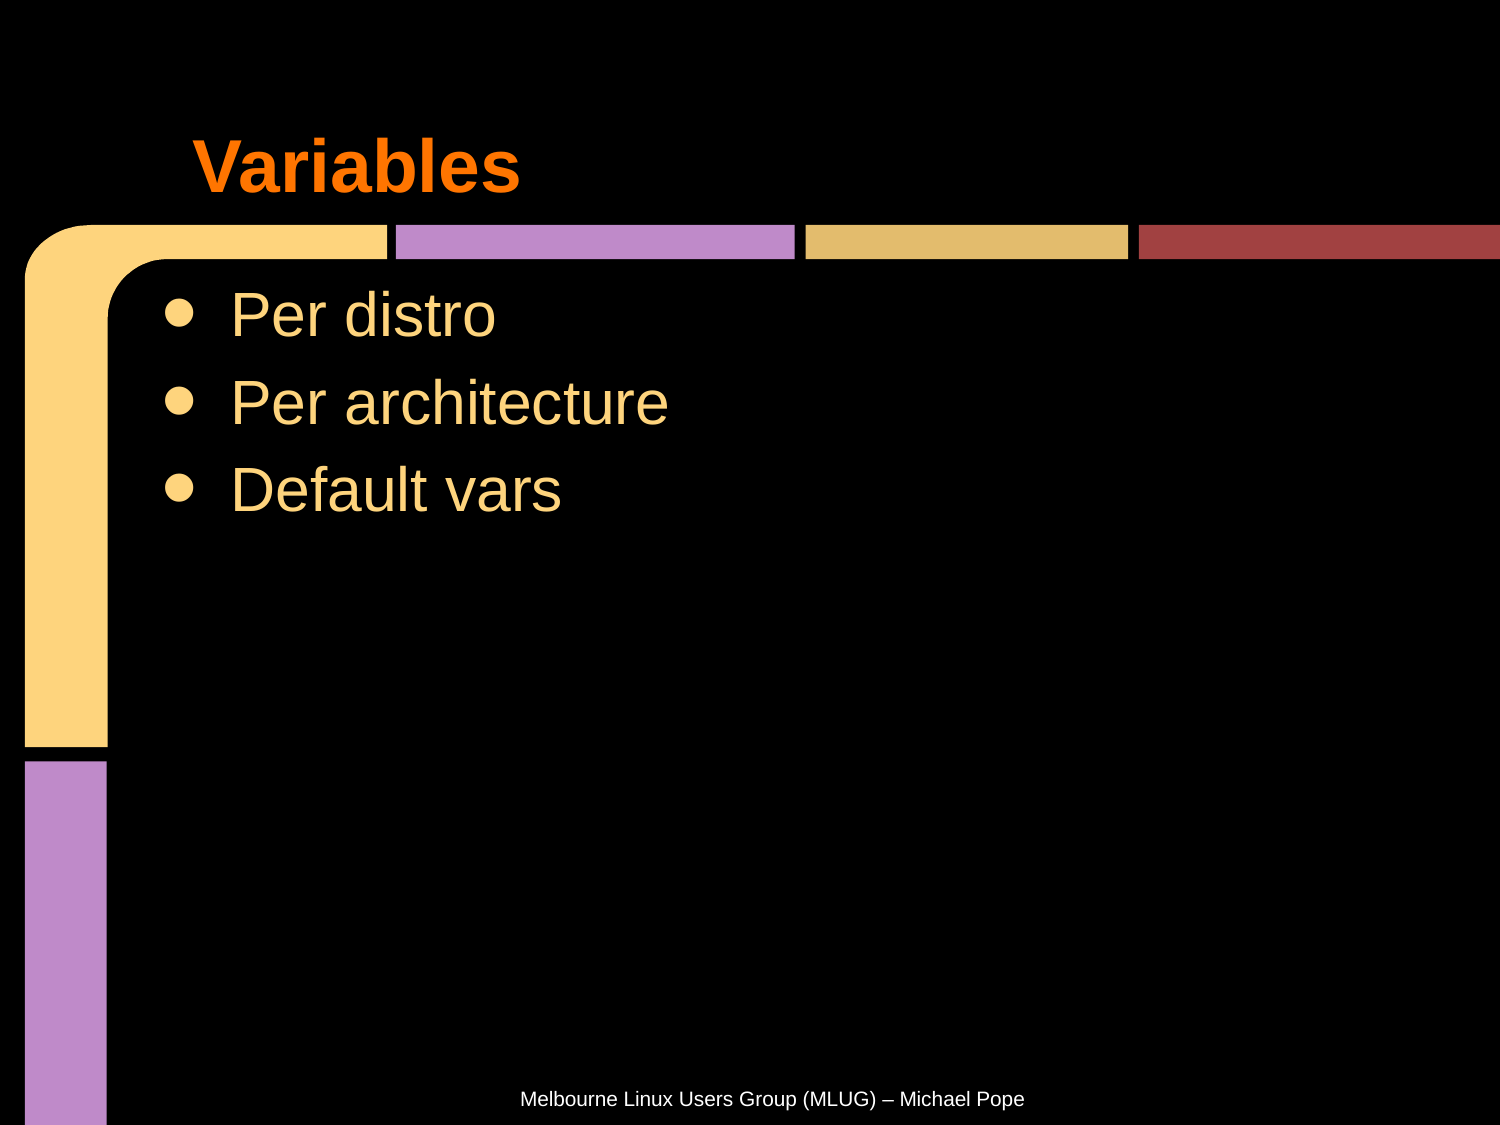

Variables
# Per distro
Per architecture
Default vars